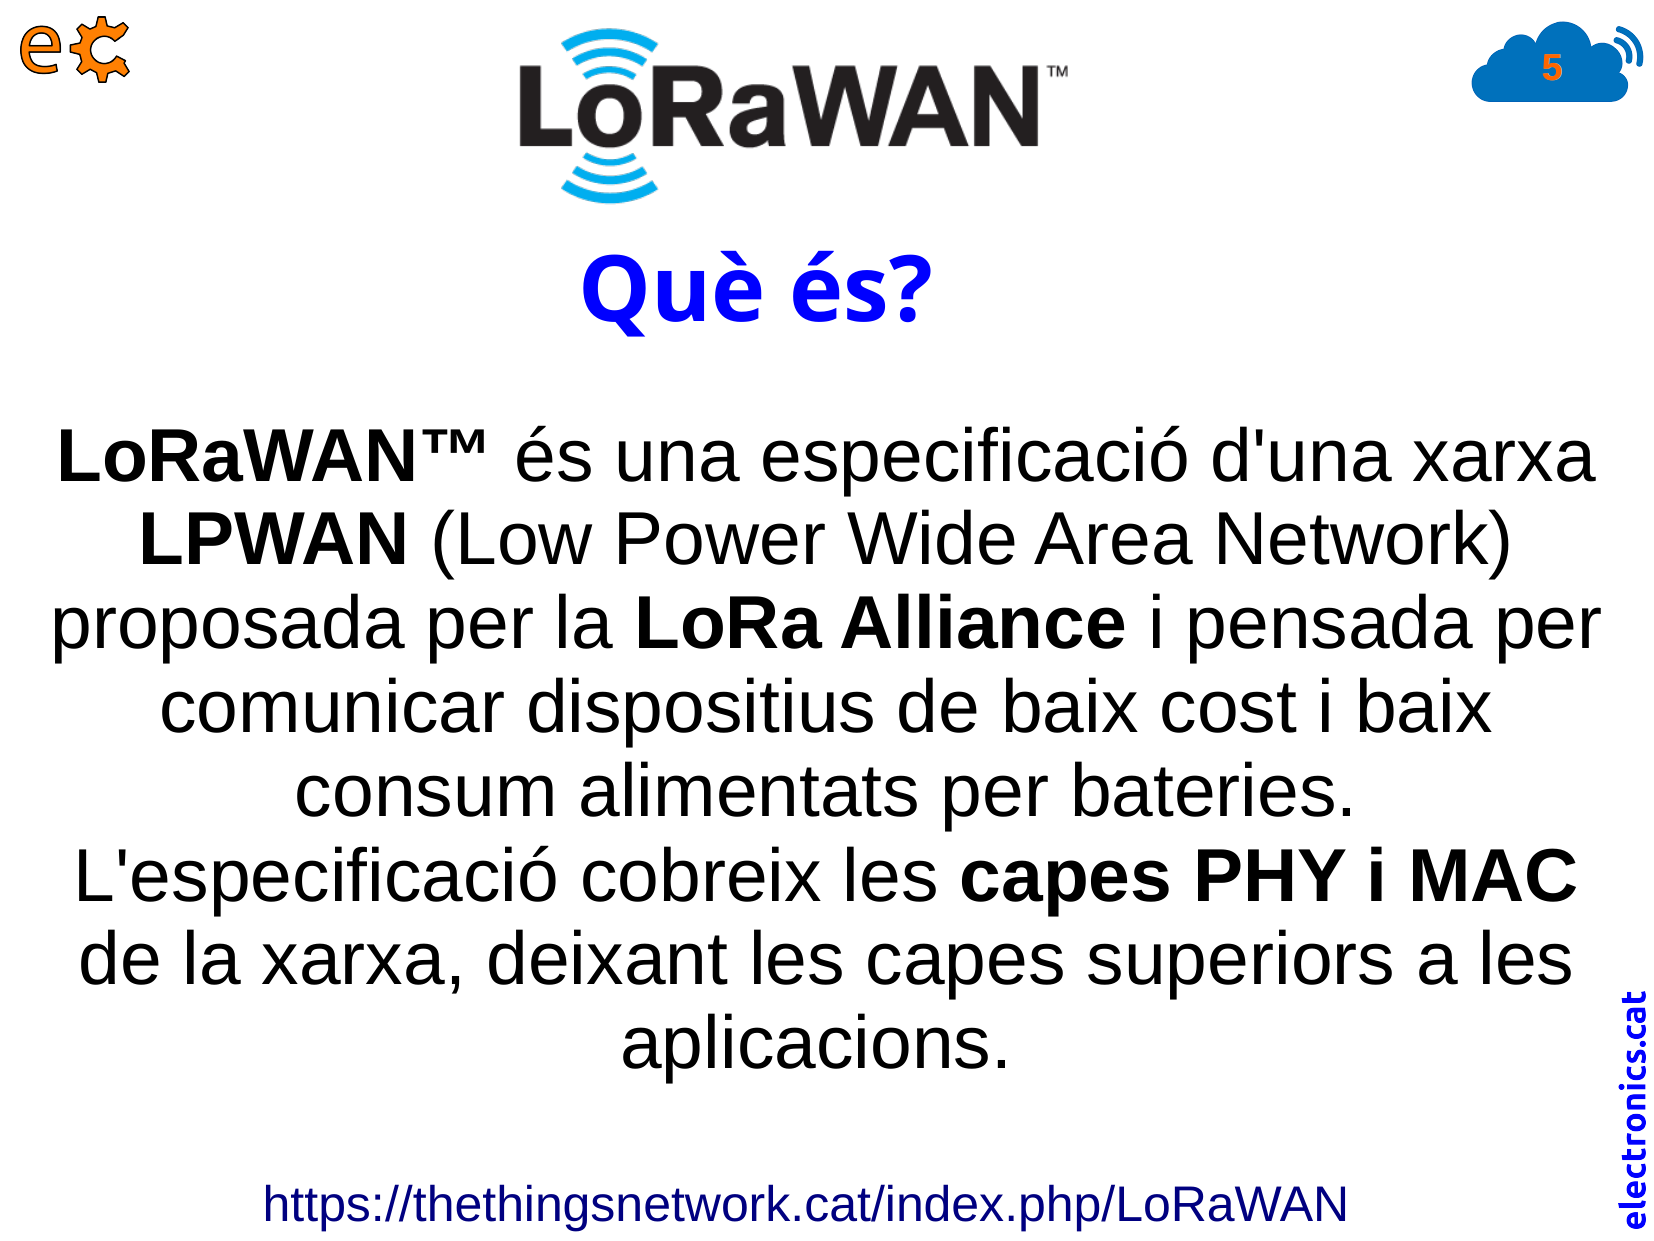

# Què és?
LoRaWAN™ és una especificació d'una xarxa LPWAN (Low Power Wide Area Network) proposada per la LoRa Alliance i pensada per comunicar dispositius de baix cost i baix consum alimentats per bateries. L'especificació cobreix les capes PHY i MAC de la xarxa, deixant les capes superiors a les aplicacions.
https://thethingsnetwork.cat/index.php/LoRaWAN